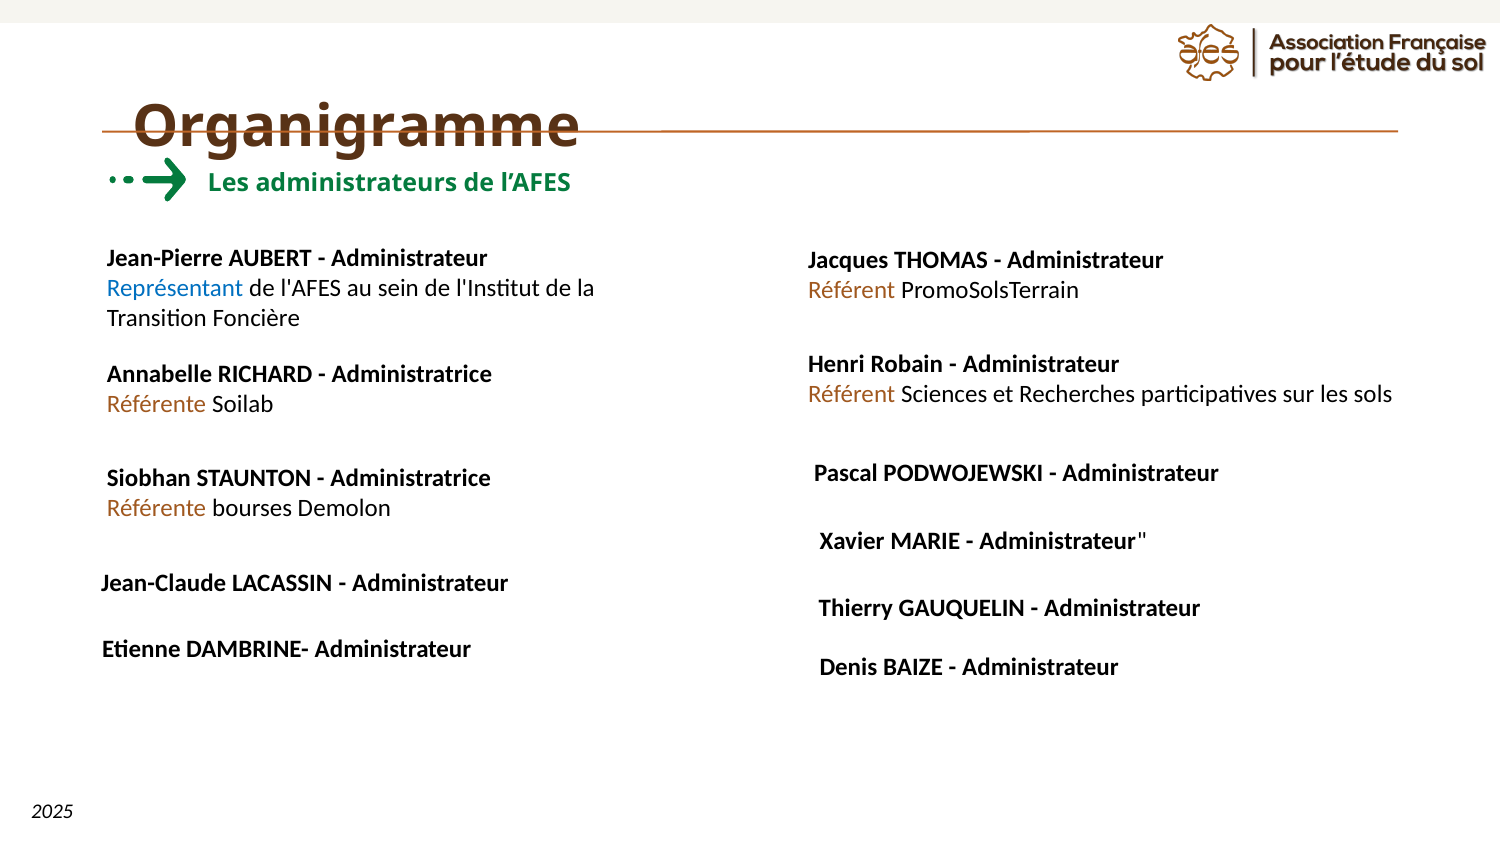

# Organigramme
Les administrateurs de l’AFES
Jean-Pierre AUBERT - Administrateur
Représentant de l'AFES au sein de l'Institut de la Transition Foncière
Jacques THOMAS - Administrateur
Référent PromoSolsTerrain
Henri Robain - Administrateur
Référent Sciences et Recherches participatives sur les sols
Annabelle RICHARD - Administratrice
Référente Soilab
Pascal PODWOJEWSKI - Administrateur
Siobhan STAUNTON - Administratrice
Référente bourses Demolon
Xavier MARIE - Administrateur"
Jean-Claude LACASSIN - Administrateur
Thierry GAUQUELIN - Administrateur
Etienne DAMBRINE- Administrateur
Denis BAIZE - Administrateur
2025